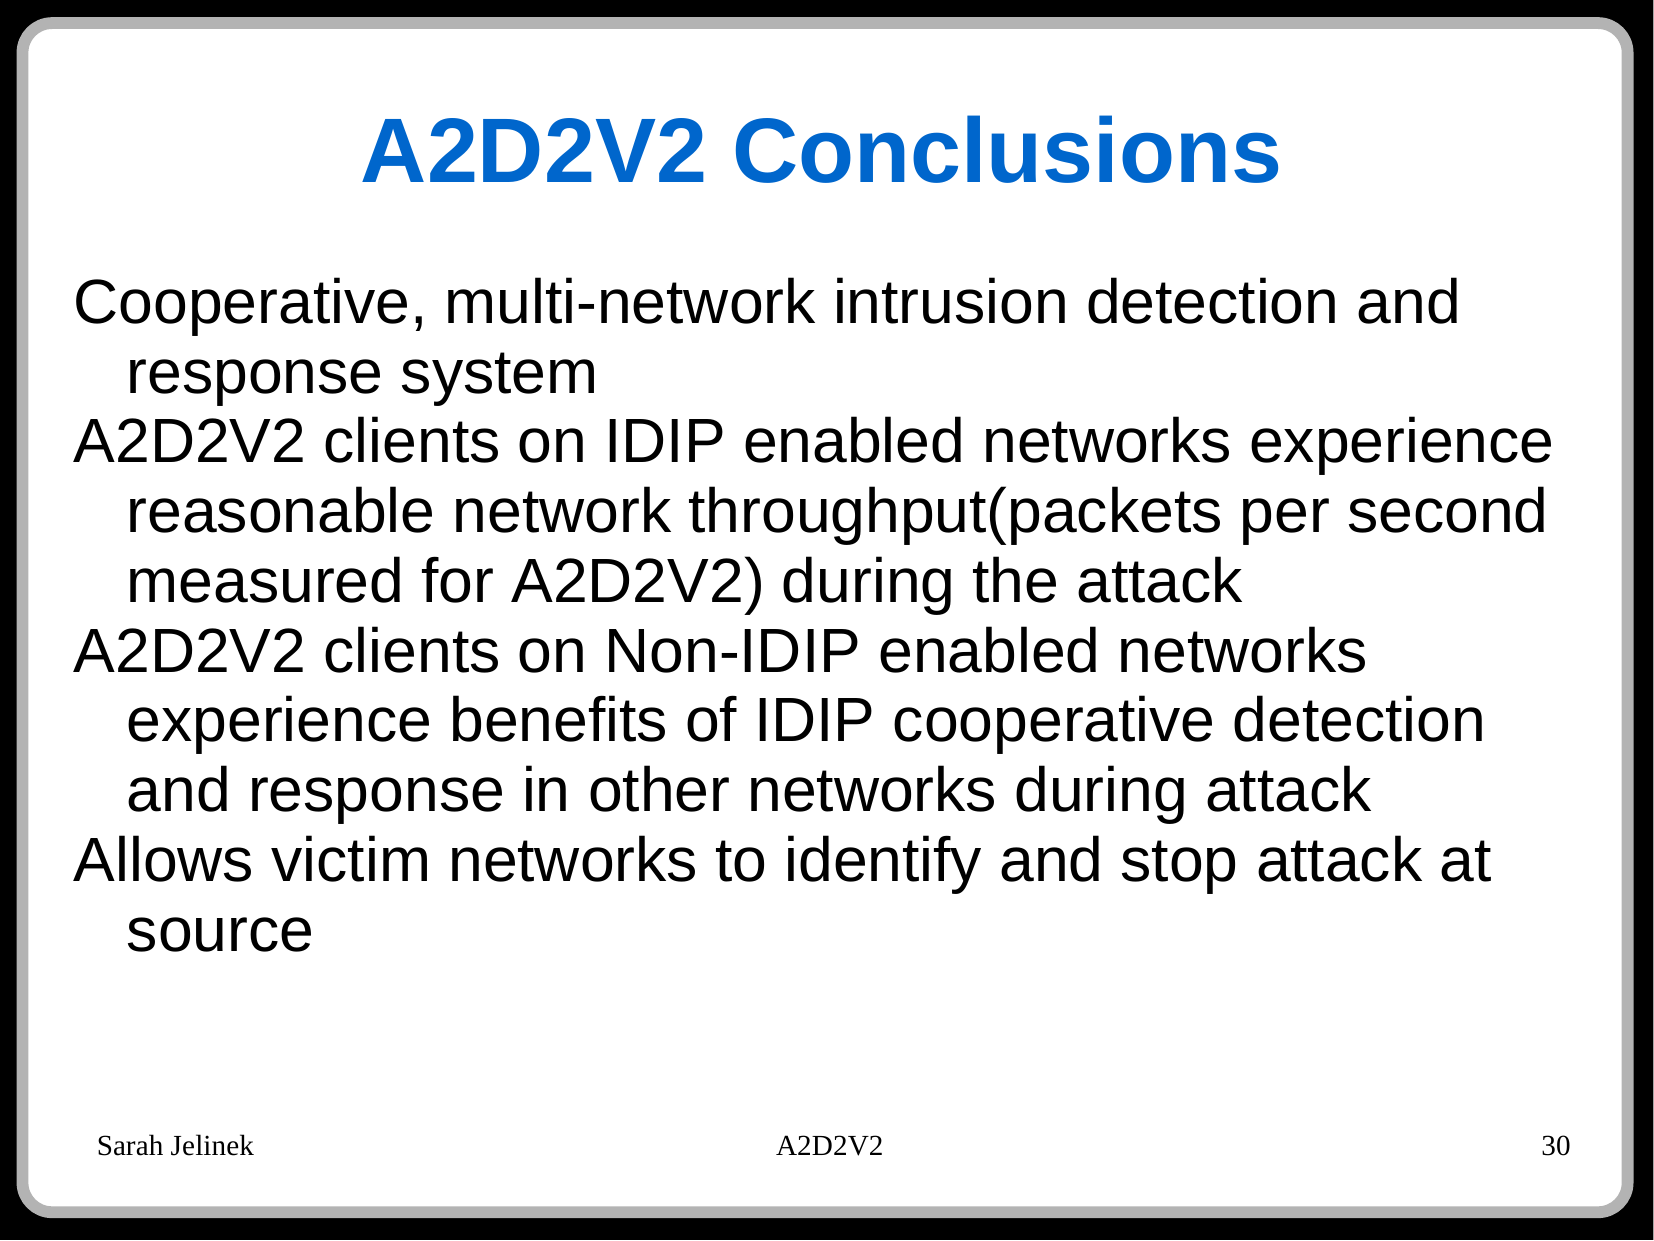

# A2D2V2 Conclusions
Cooperative, multi-network intrusion detection and response system
A2D2V2 clients on IDIP enabled networks experience reasonable network throughput(packets per second measured for A2D2V2) during the attack
A2D2V2 clients on Non-IDIP enabled networks experience benefits of IDIP cooperative detection and response in other networks during attack
Allows victim networks to identify and stop attack at source
Sarah Jelinek A2D2V2
30